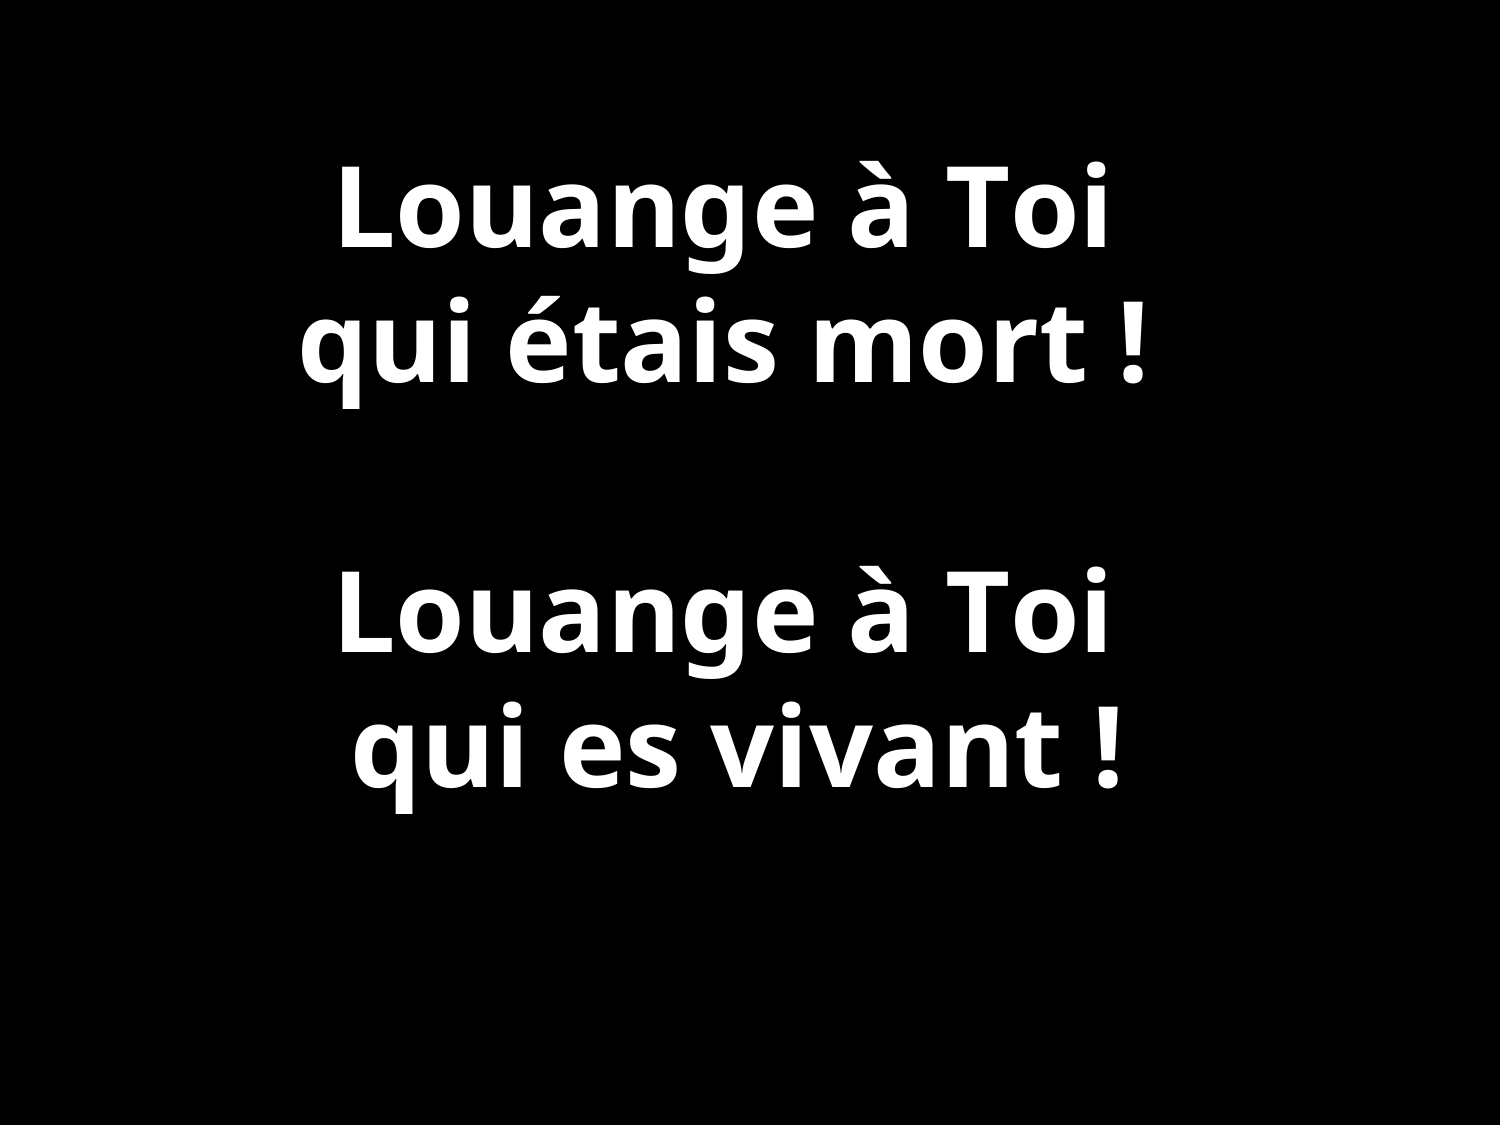

# Louange à Toi qui étais mort ! Louange à Toi qui es vivant !